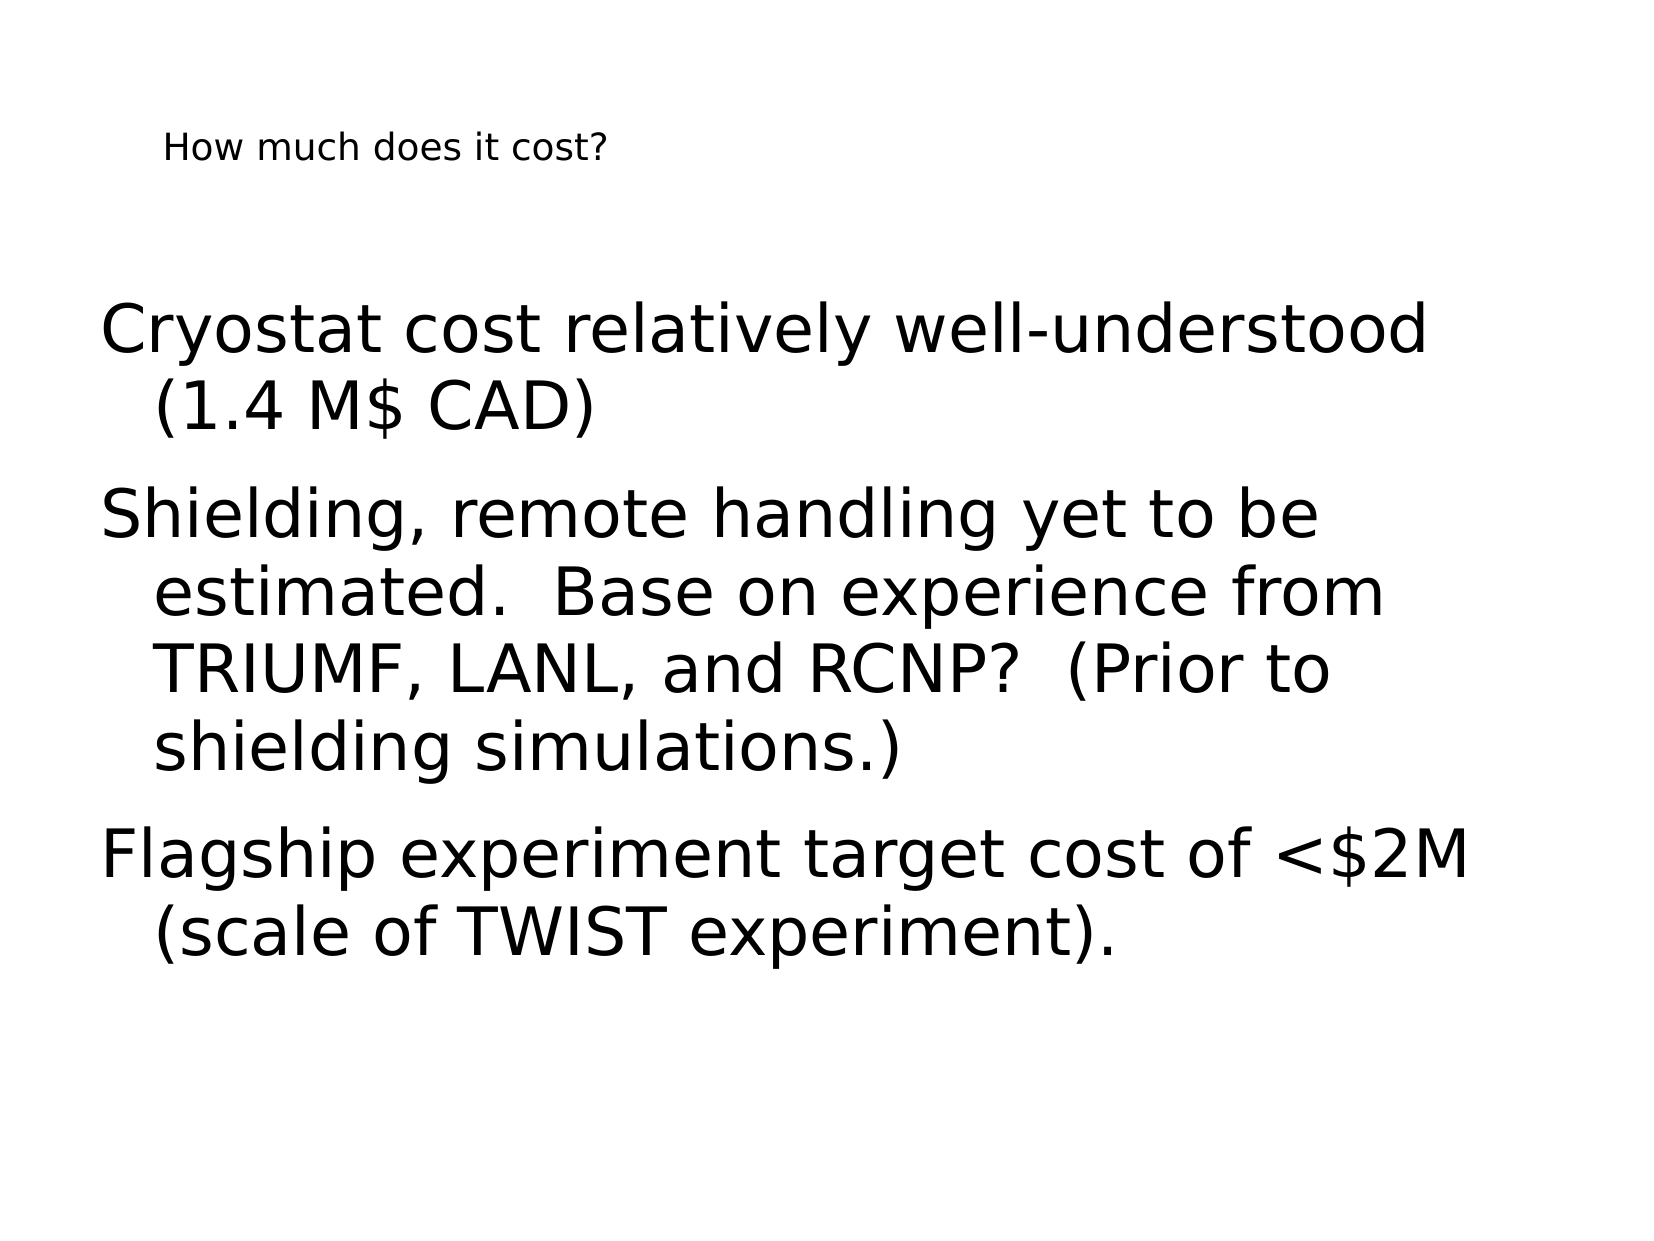

How much does it cost?
# Cryostat cost relatively well-understood (1.4 M$ CAD)
Shielding, remote handling yet to be estimated. Base on experience from TRIUMF, LANL, and RCNP? (Prior to shielding simulations.)
Flagship experiment target cost of <$2M (scale of TWIST experiment).